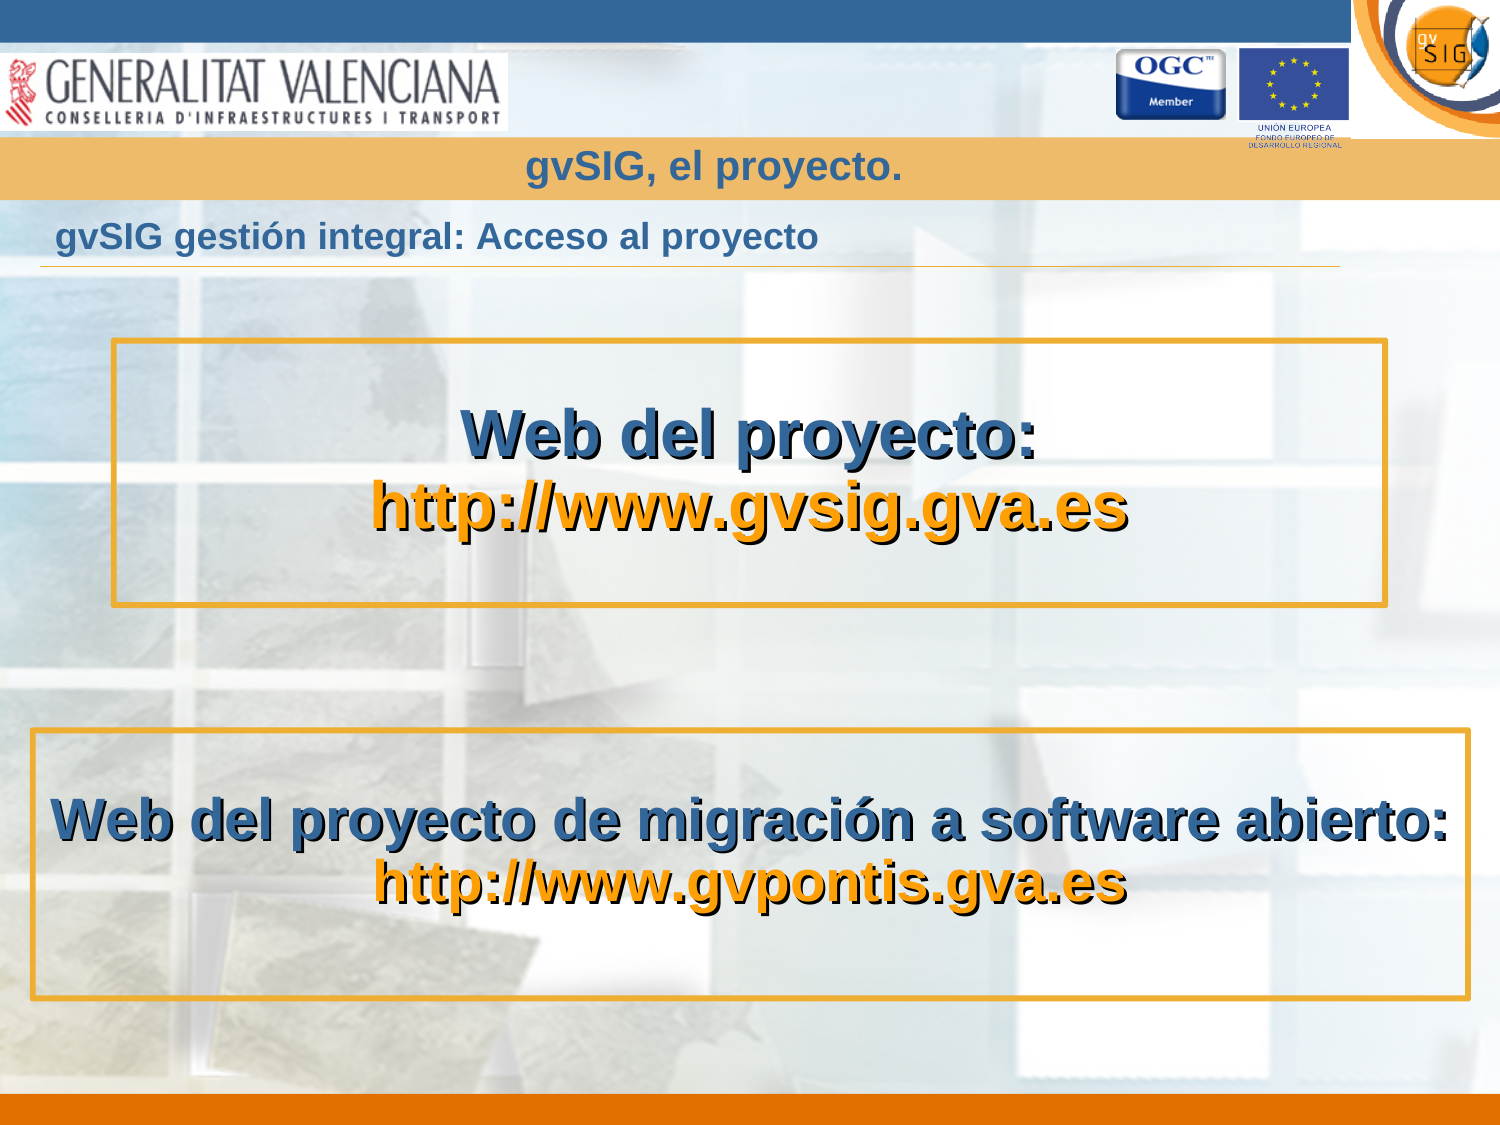

gvSIG, el proyecto.
gvSIG gestión integral: Acceso al proyecto
Web del proyecto: http://www.gvsig.gva.es
Web del proyecto de migración a software abierto: http://www.gvpontis.gva.es